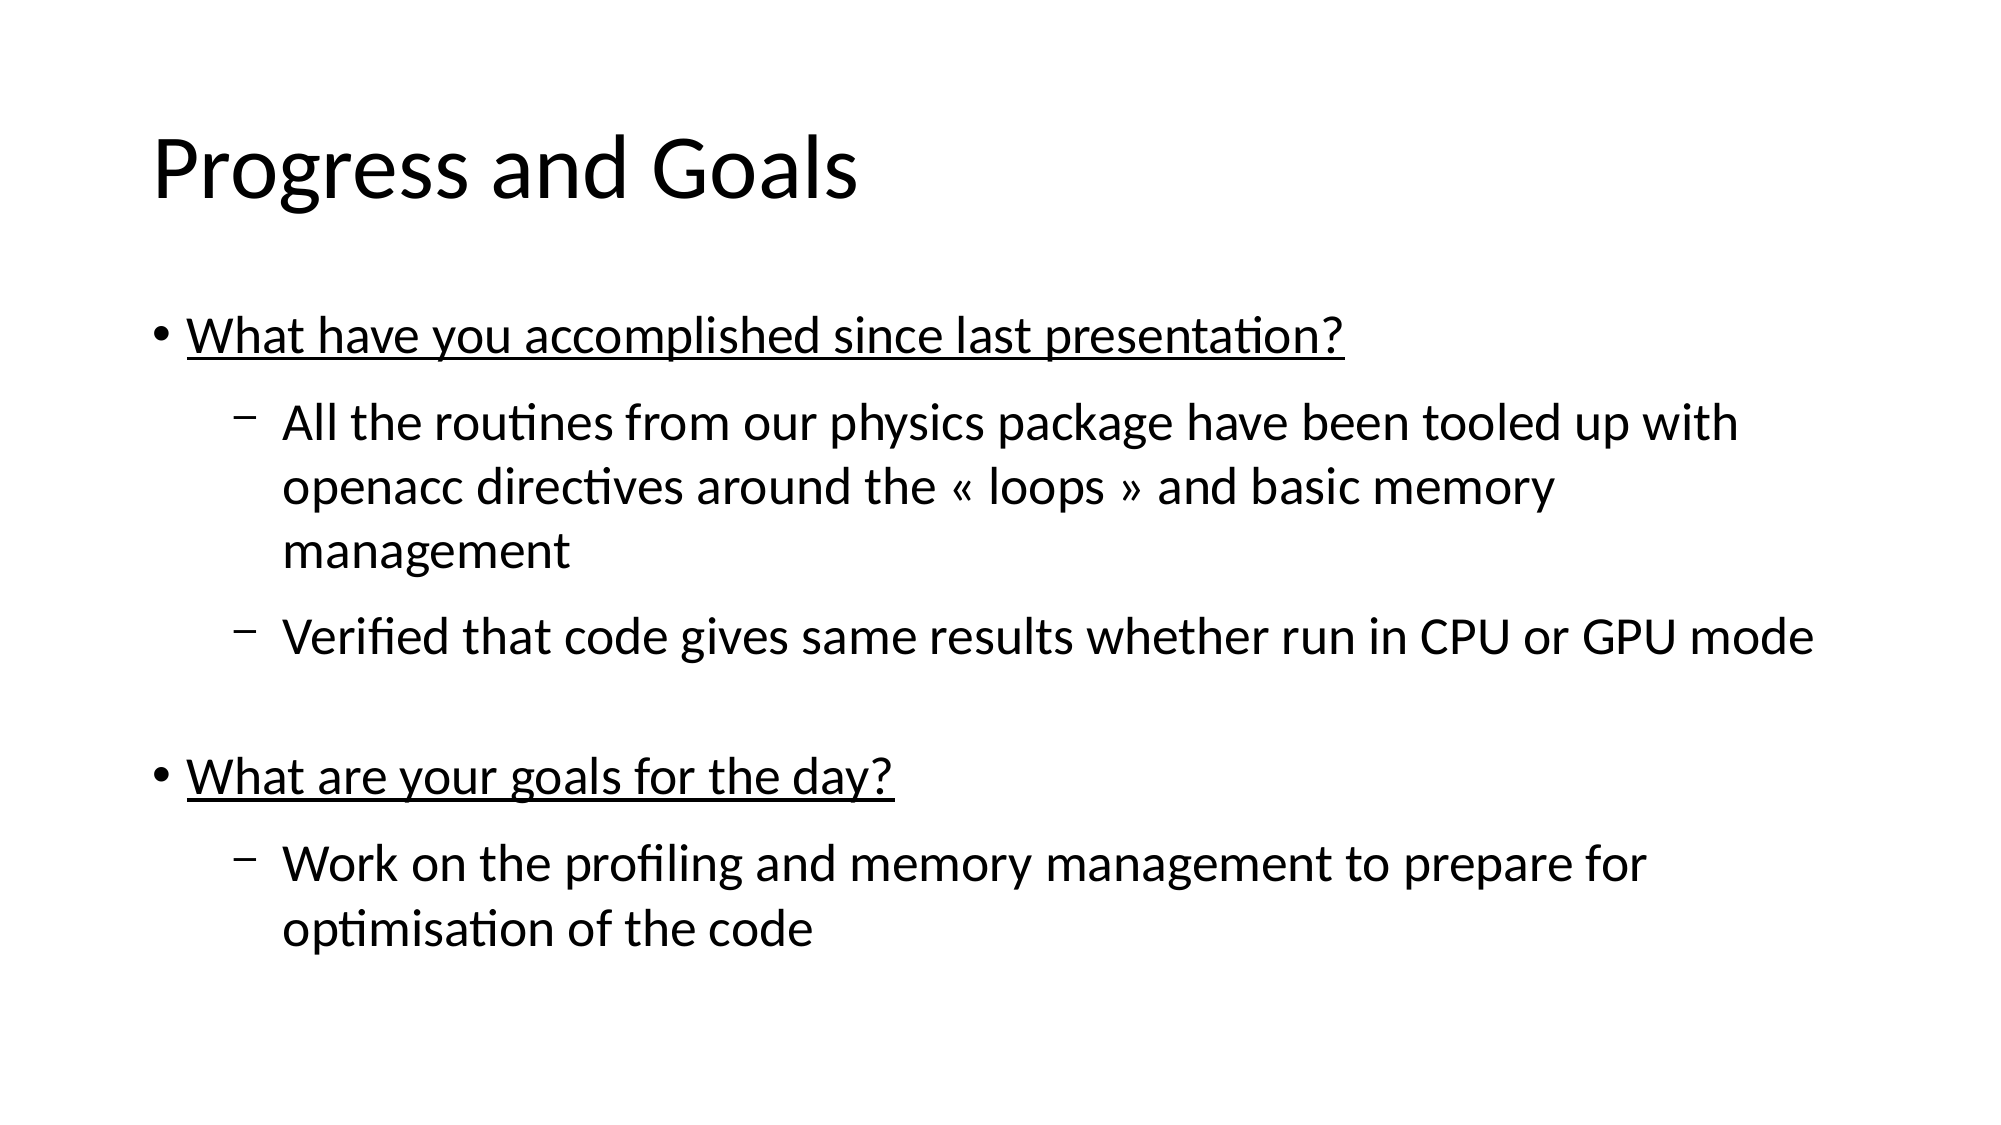

# Progress and Goals
What have you accomplished since last presentation?
All the routines from our physics package have been tooled up with openacc directives around the « loops » and basic memory management
Verified that code gives same results whether run in CPU or GPU mode
What are your goals for the day?
Work on the profiling and memory management to prepare for optimisation of the code